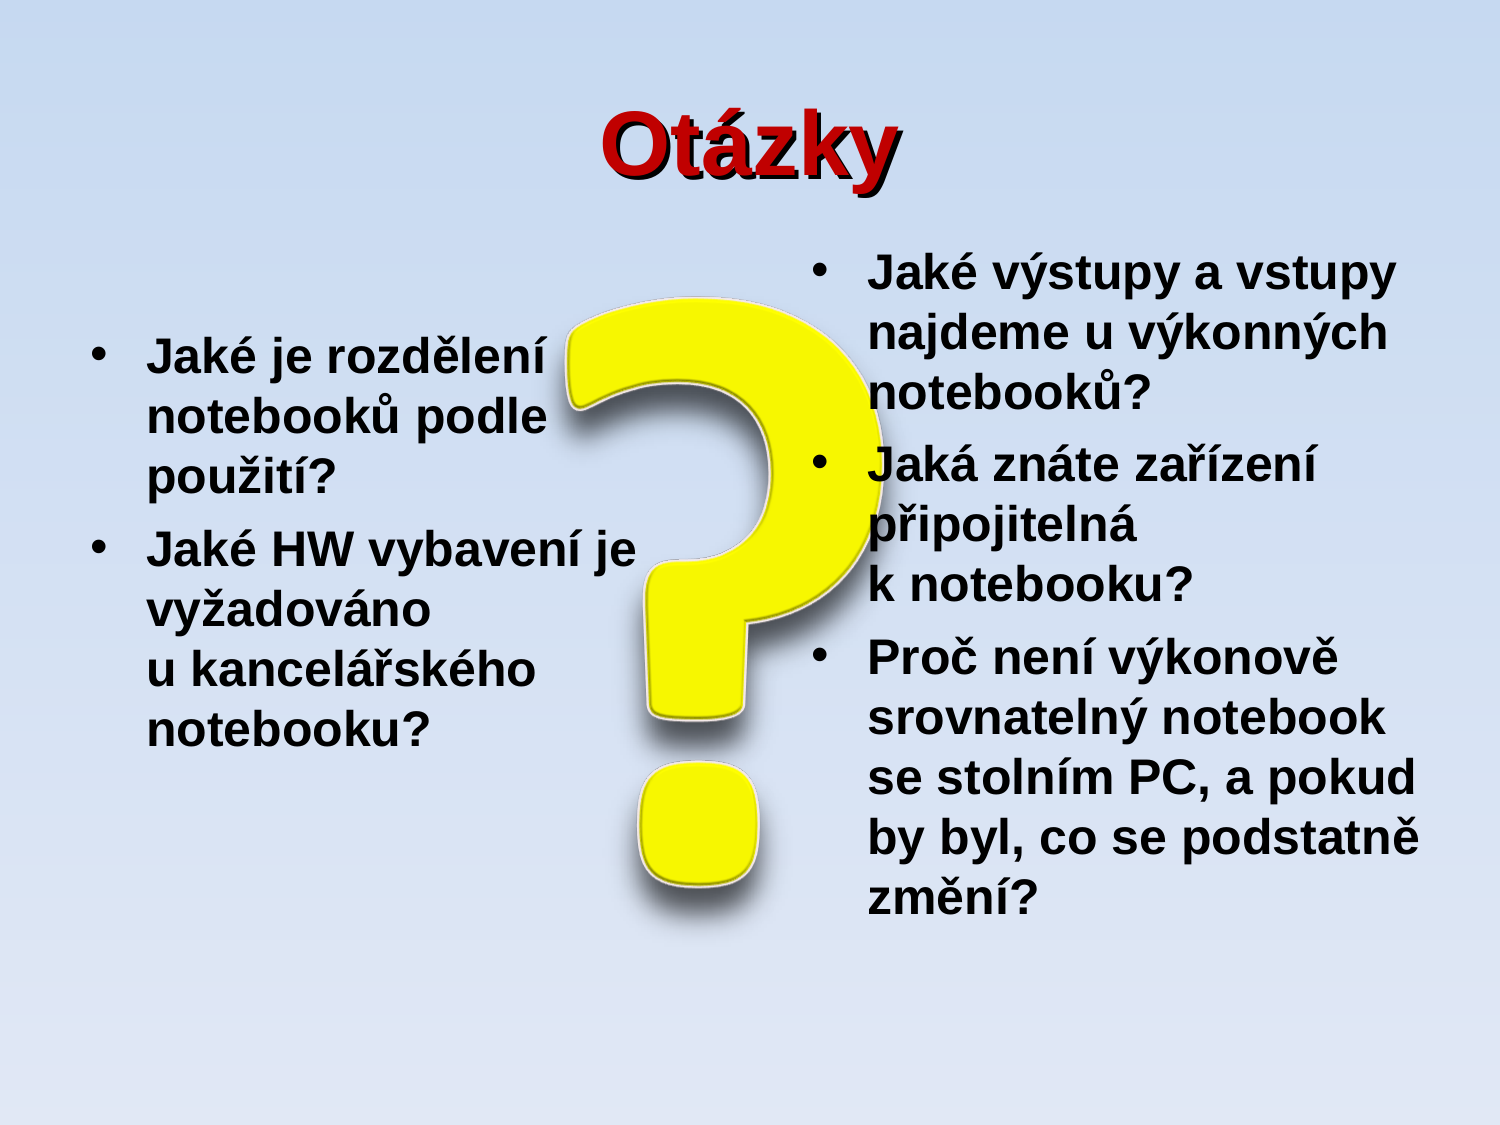

# Otázky
Jaké výstupy a vstupy najdeme u výkonných notebooků?
Jaká znáte zařízení připojitelná
k notebooku?
Proč není výkonově srovnatelný notebook se stolním PC, a pokud by byl, co se podstatně změní?
Jaké je rozdělení notebooků podle použití?
Jaké HW vybavení je vyžadováno
u kancelářského notebooku?